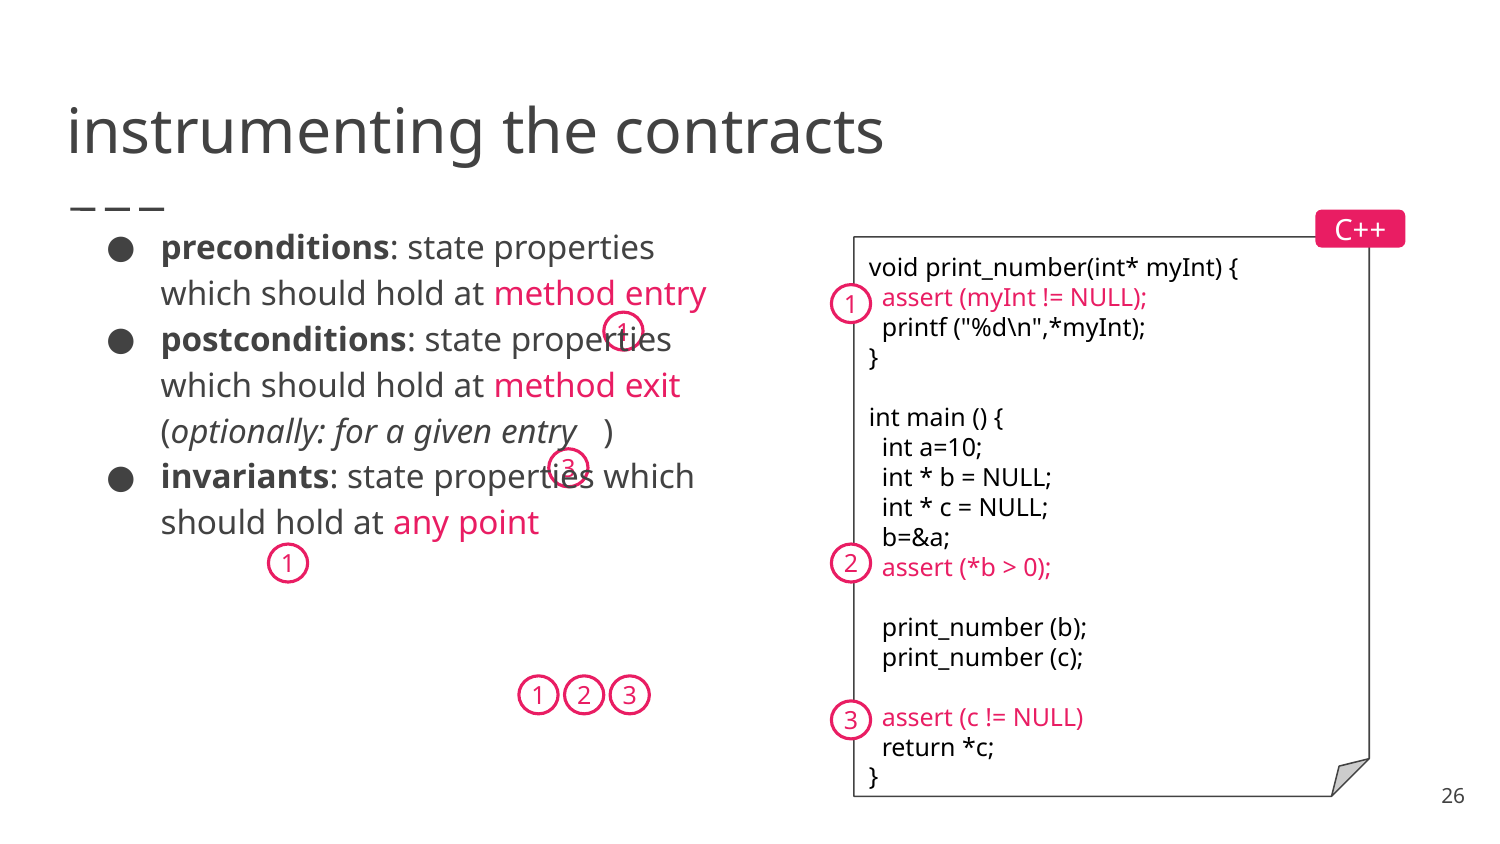

# instrumenting the contracts
preconditions: state properties which should hold at method entry
postconditions: state properties which should hold at method exit (optionally: for a given entry )
invariants: state properties which should hold at any point
C++
void print_number(int* myInt) {
 assert (myInt != NULL);
 printf ("%d\n",*myInt);
}
int main () {
 int a=10;
 int * b = NULL;
 int * c = NULL;
 b=&a;
 assert (*b > 0);
 print_number (b);
 print_number (c);
 assert (c != NULL)
 return *c;
}
1
2
3
1
3
1
1
2
3